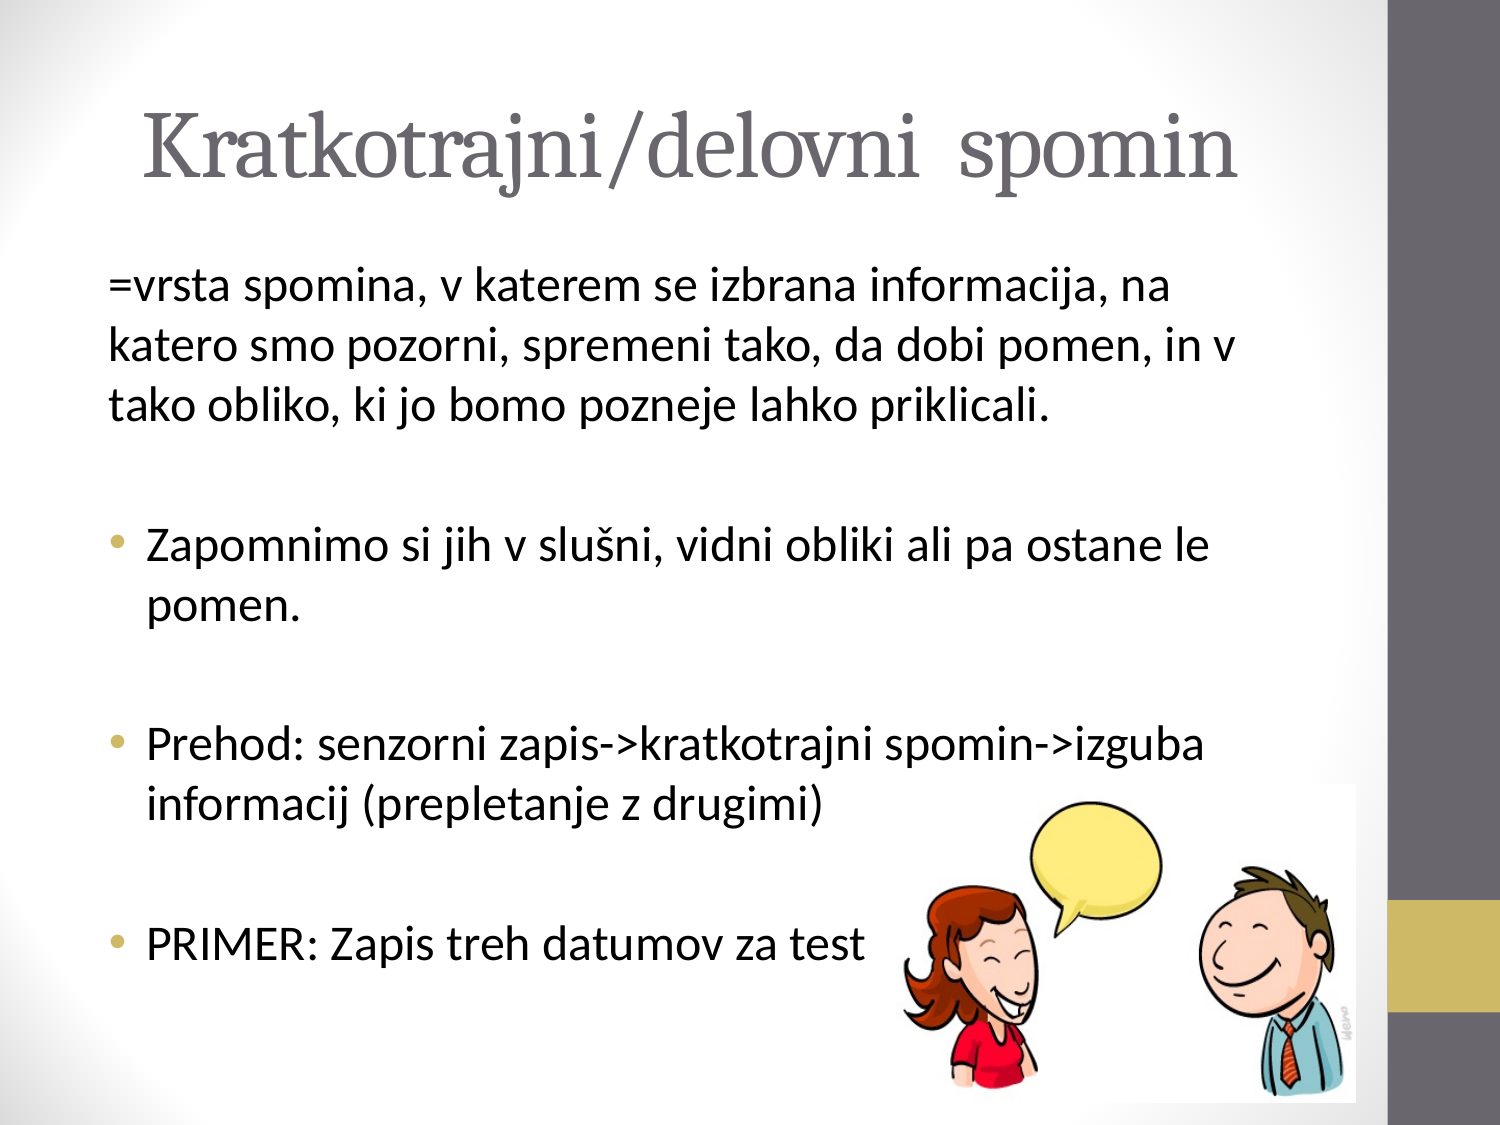

# Kratkotrajni/delovni spomin
=vrsta spomina, v katerem se izbrana informacija, na katero smo pozorni, spremeni tako, da dobi pomen, in v tako obliko, ki jo bomo pozneje lahko priklicali.
Zapomnimo si jih v slušni, vidni obliki ali pa ostane le pomen.
Prehod: senzorni zapis->kratkotrajni spomin->izguba informacij (prepletanje z drugimi)
PRIMER: Zapis treh datumov za test